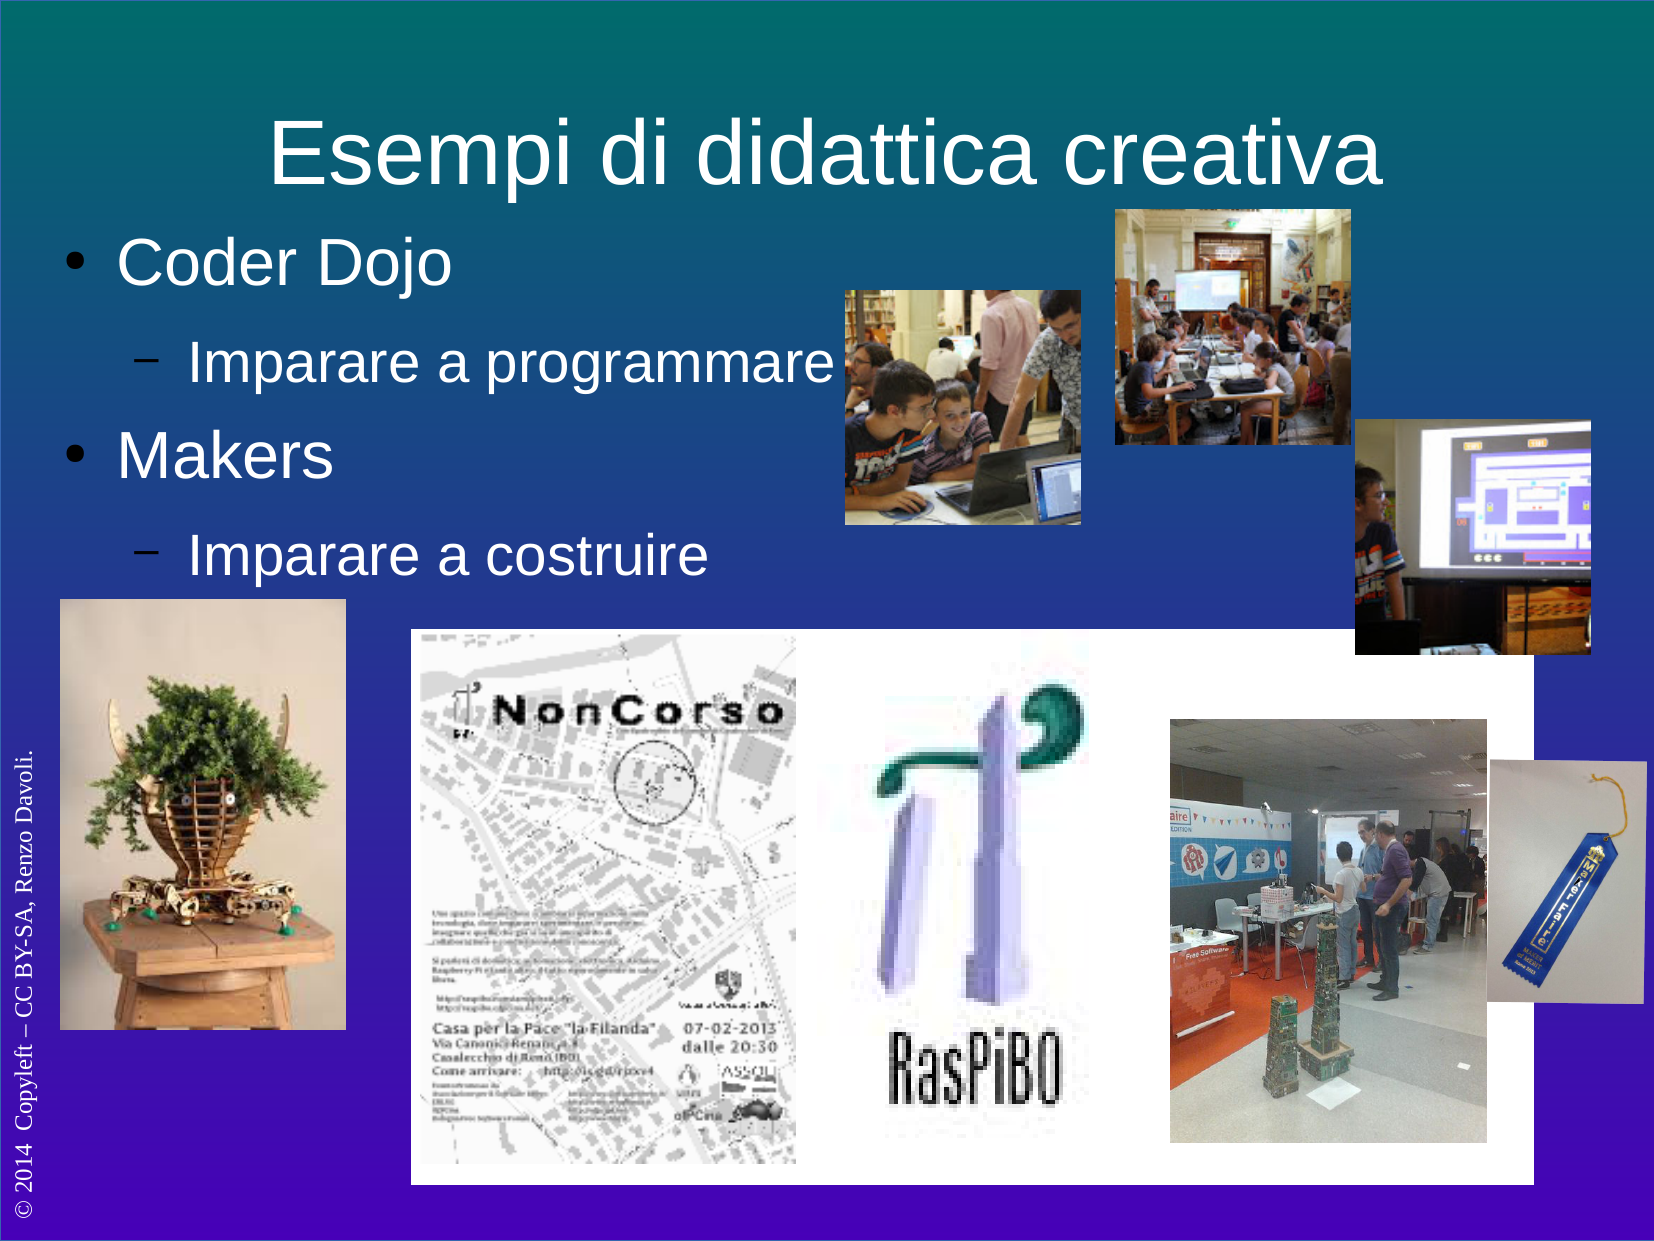

# Esempi di didattica creativa
Coder Dojo
Imparare a programmare
Makers
Imparare a costruire
`